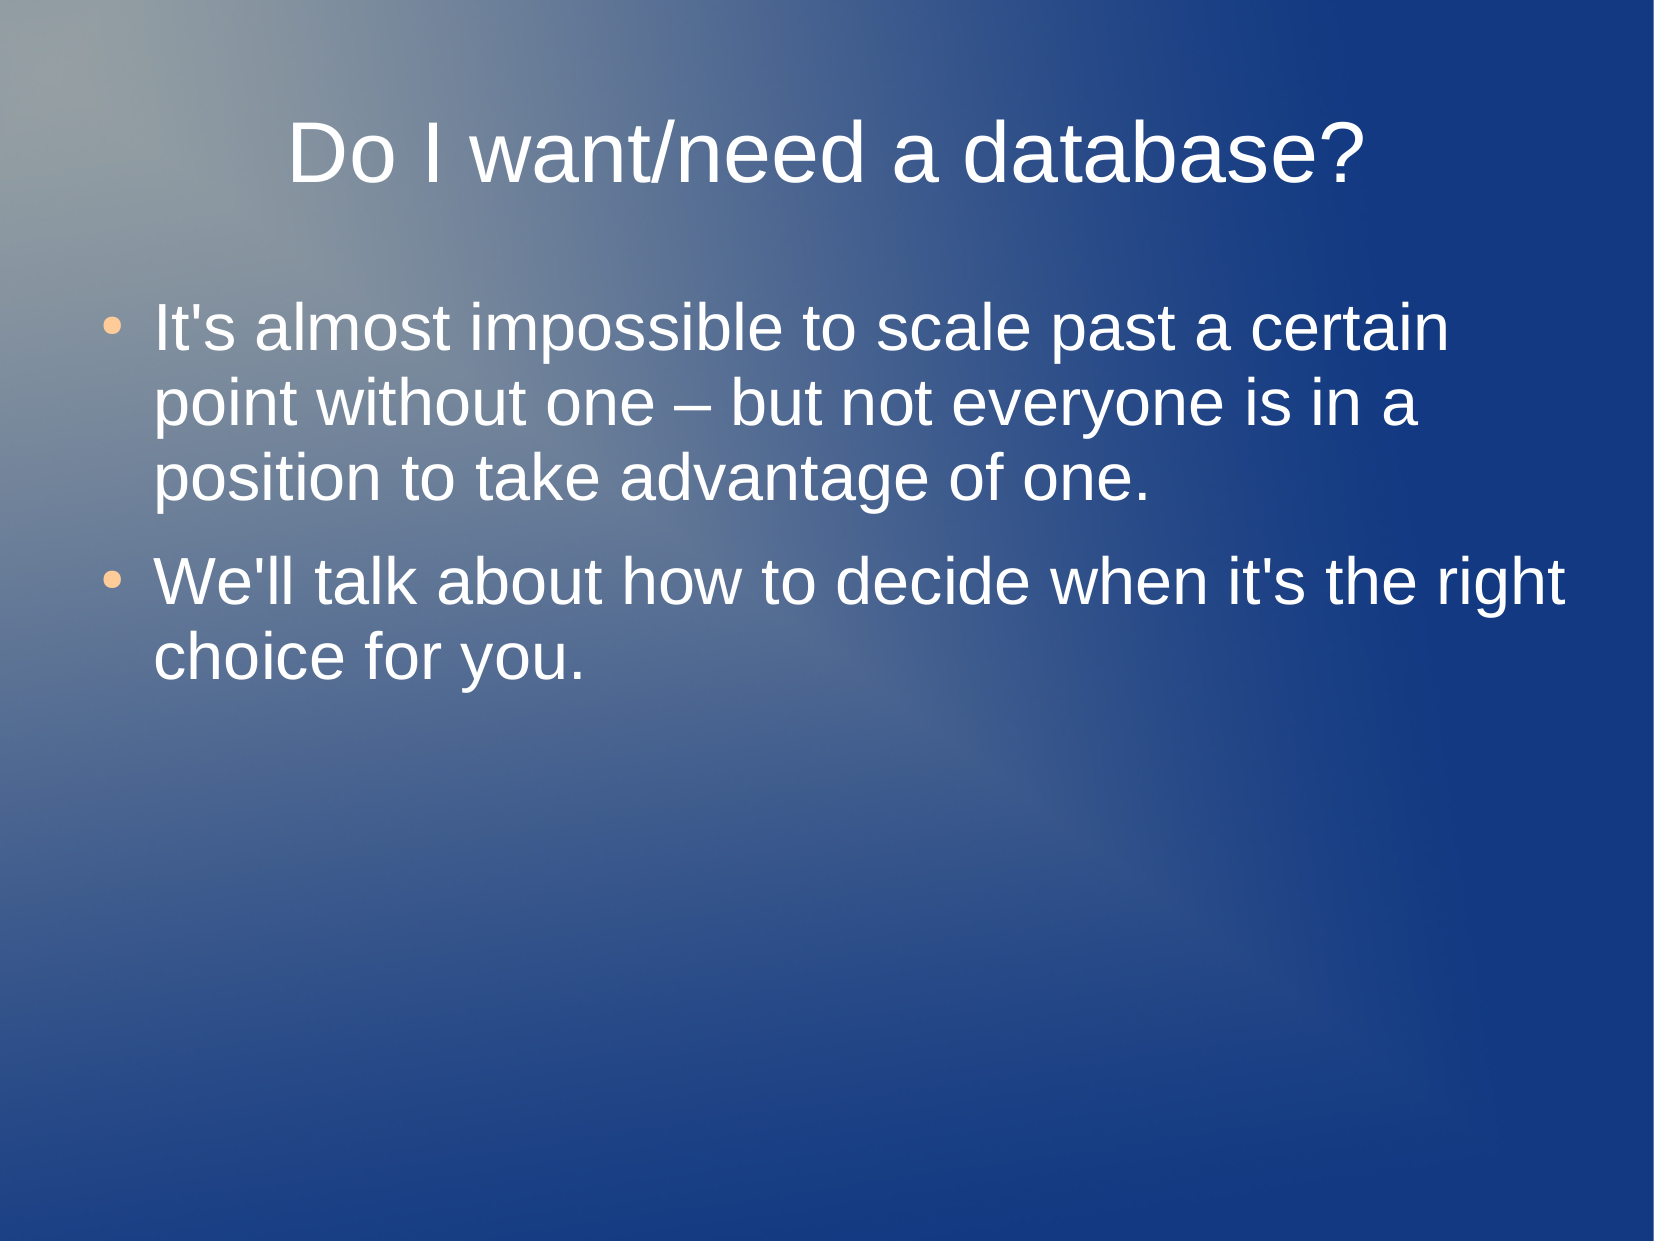

# Do I want/need a database?
It's almost impossible to scale past a certain point without one – but not everyone is in a position to take advantage of one.
We'll talk about how to decide when it's the right choice for you.